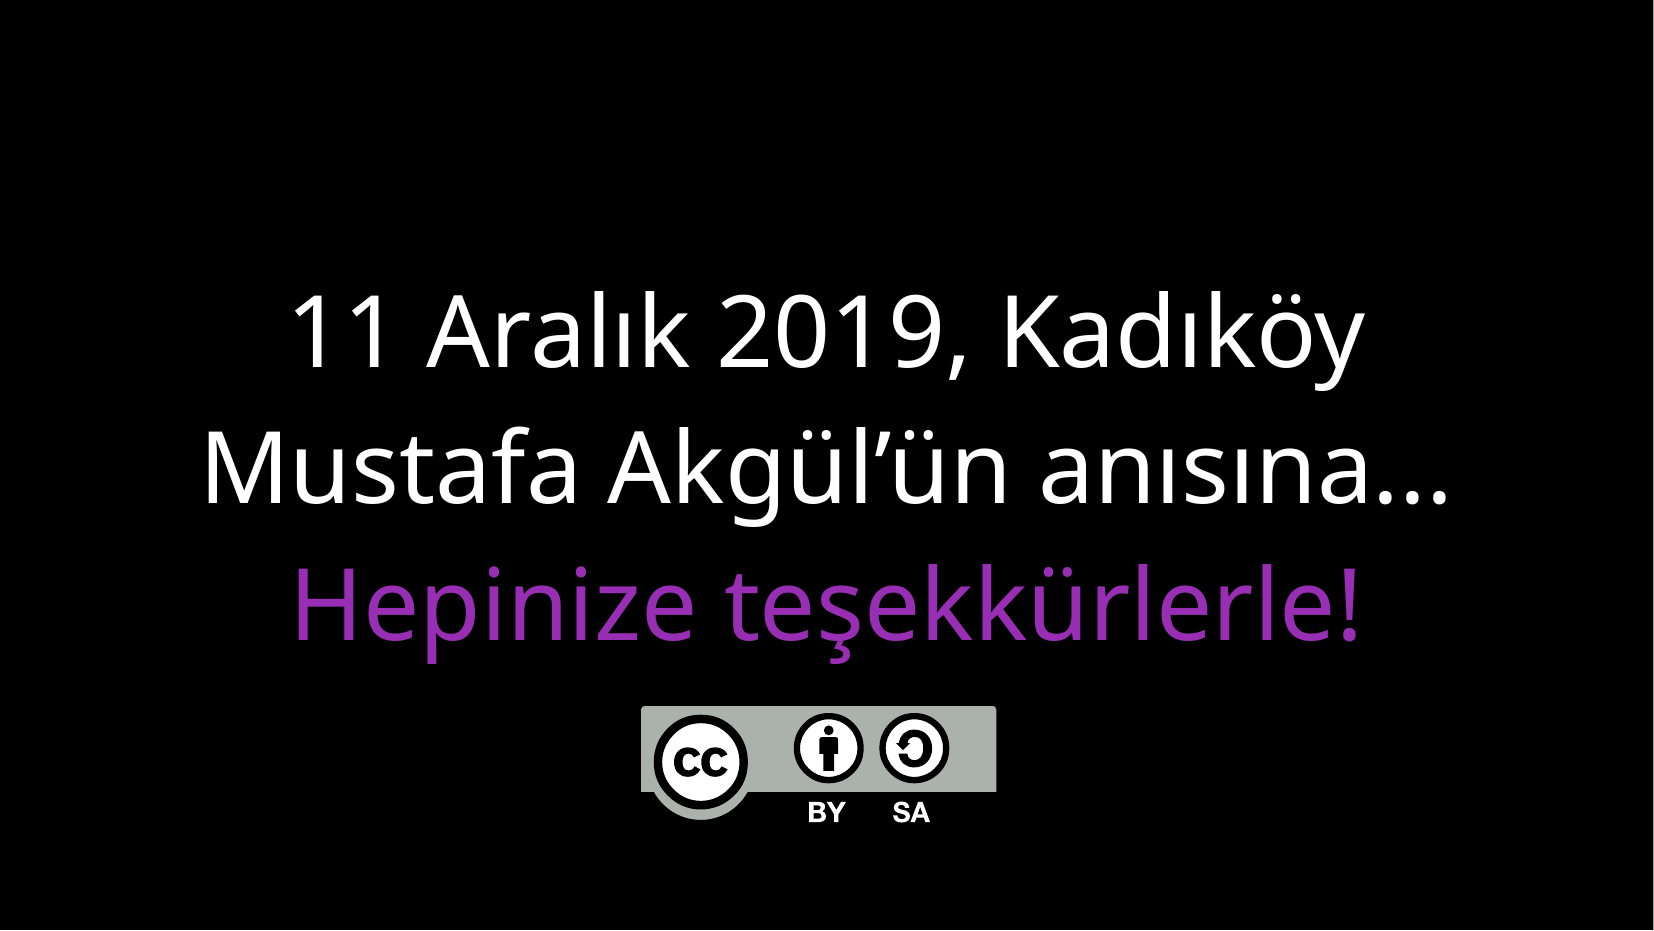

# 11 Aralık 2019, Kadıköy
Mustafa Akgül’ün anısına...
Hepinize teşekkürlerle!